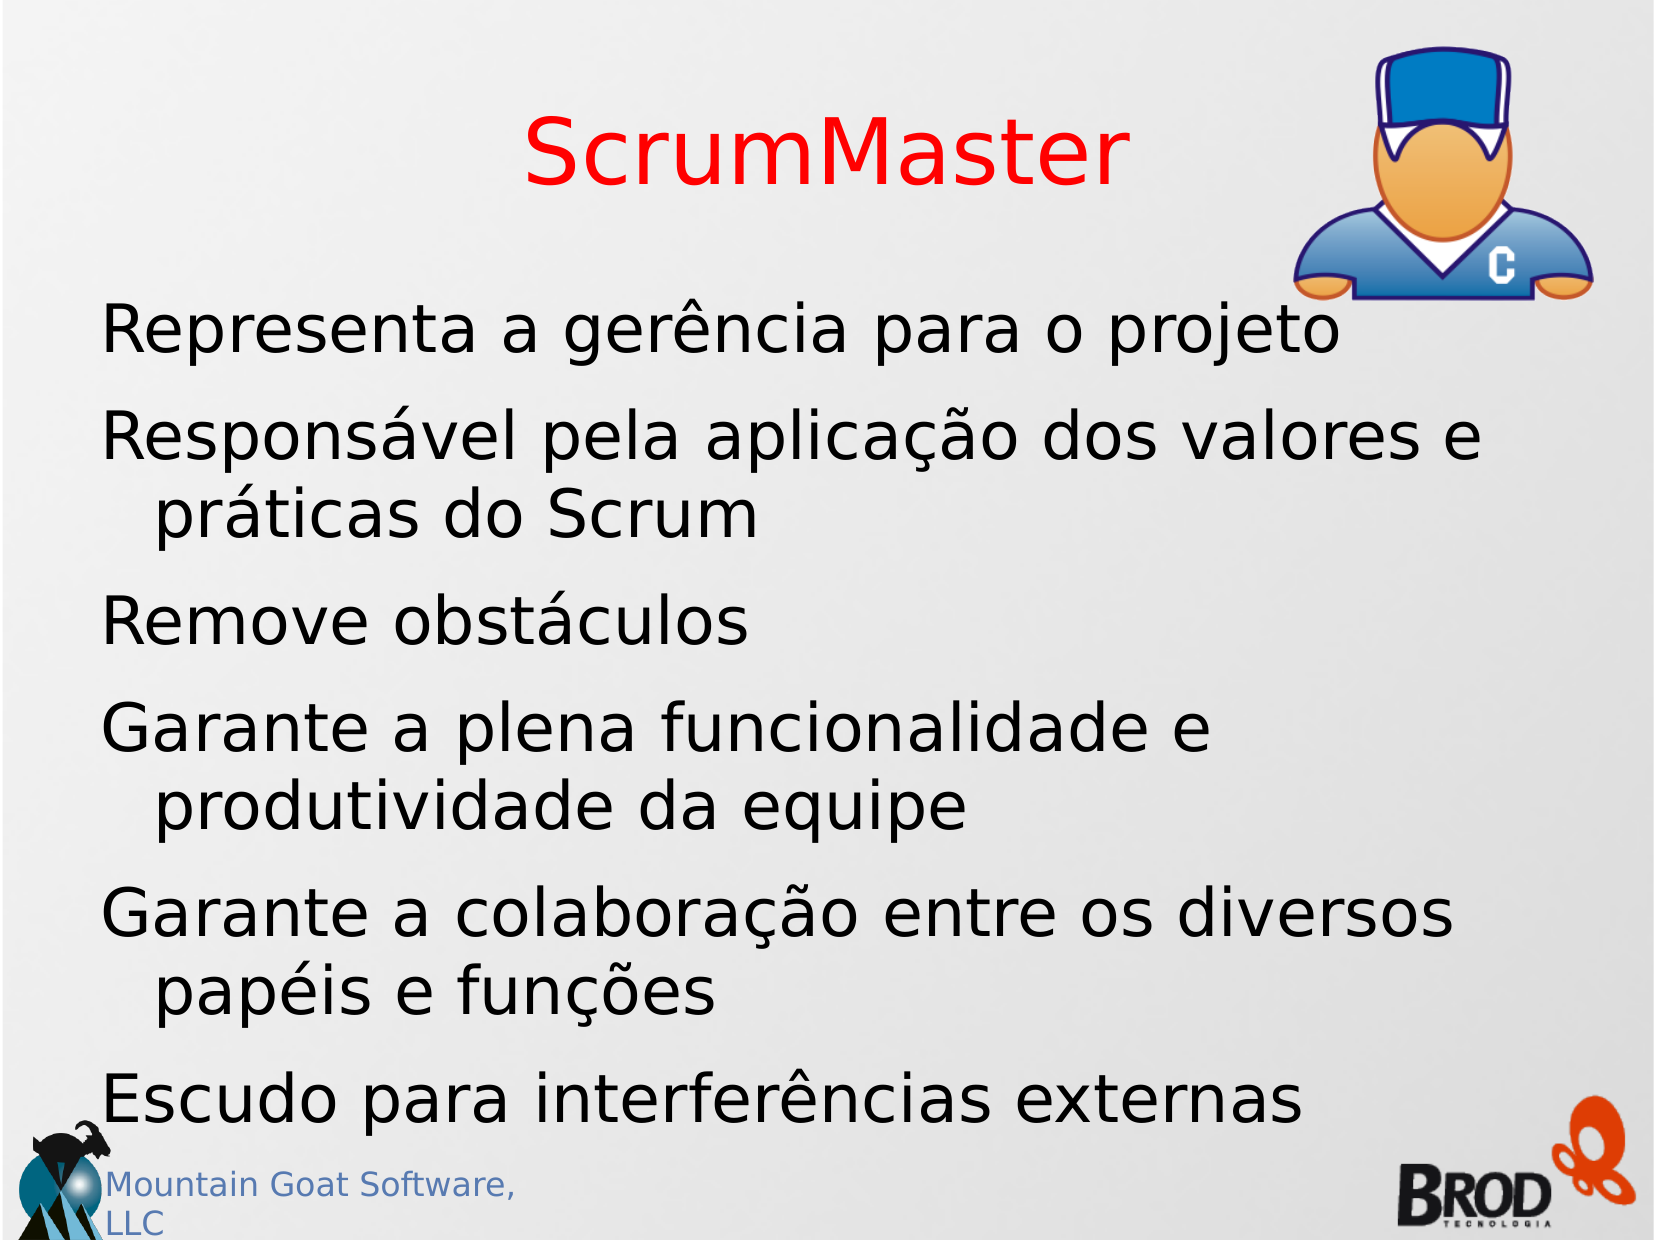

# ScrumMaster
Representa a gerência para o projeto
Responsável pela aplicação dos valores e práticas do Scrum
Remove obstáculos
Garante a plena funcionalidade e produtividade da equipe
Garante a colaboração entre os diversos papéis e funções
Escudo para interferências externas